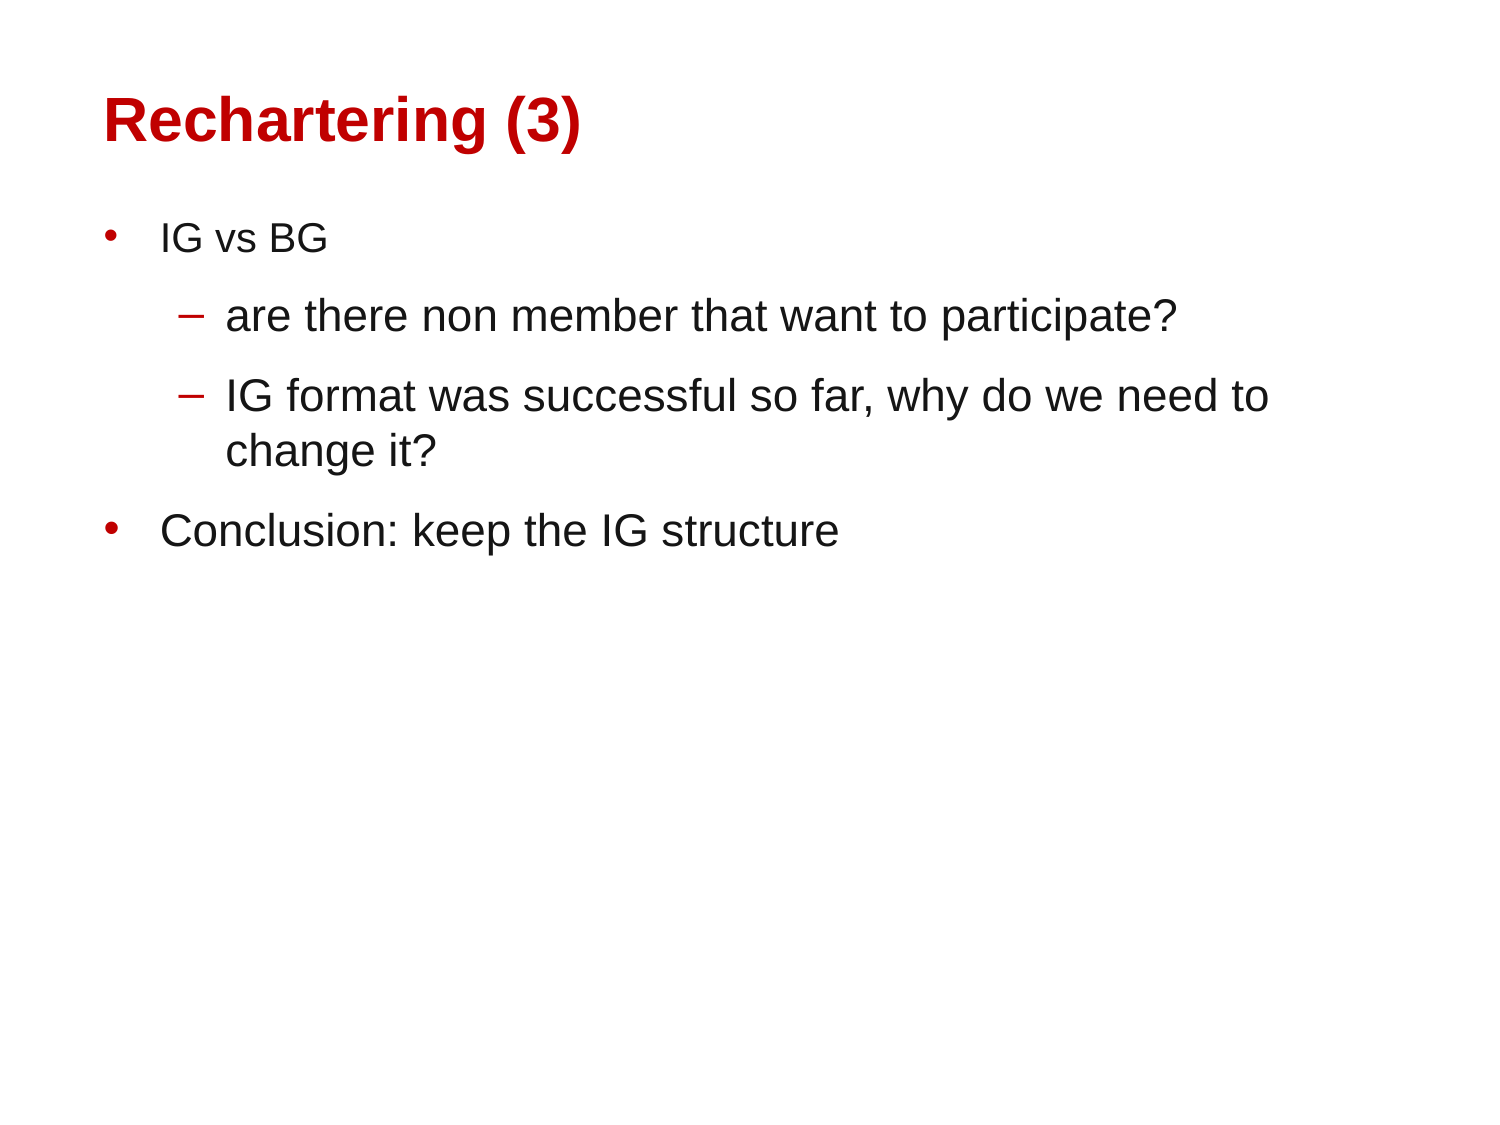

# Rechartering (3)
IG vs BG
are there non member that want to participate?
IG format was successful so far, why do we need to change it?
Conclusion: keep the IG structure